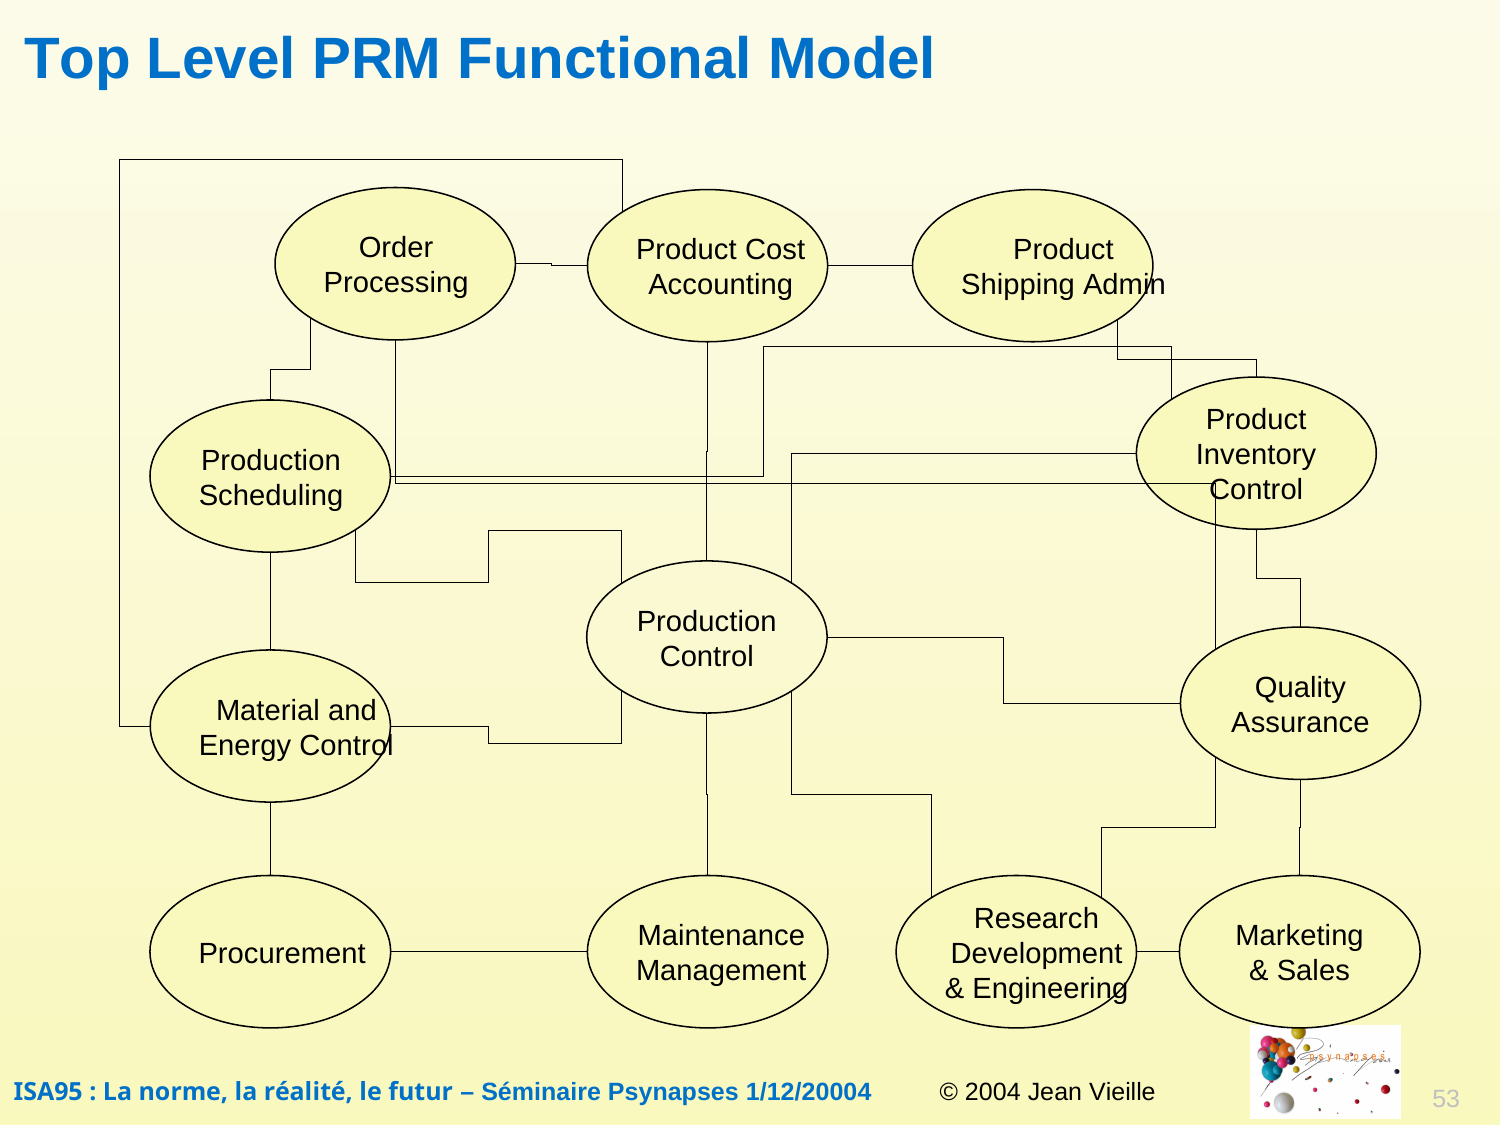

# Top Level PRM Functional Model
Order
Processing
Product Cost
Accounting
Product
Shipping Admin
Product
Inventory
Control
Production
Scheduling
Production
Control
Quality
Assurance
Material and
Energy Control
Procurement
Maintenance
Management
Research
Development
& Engineering
Marketing
& Sales